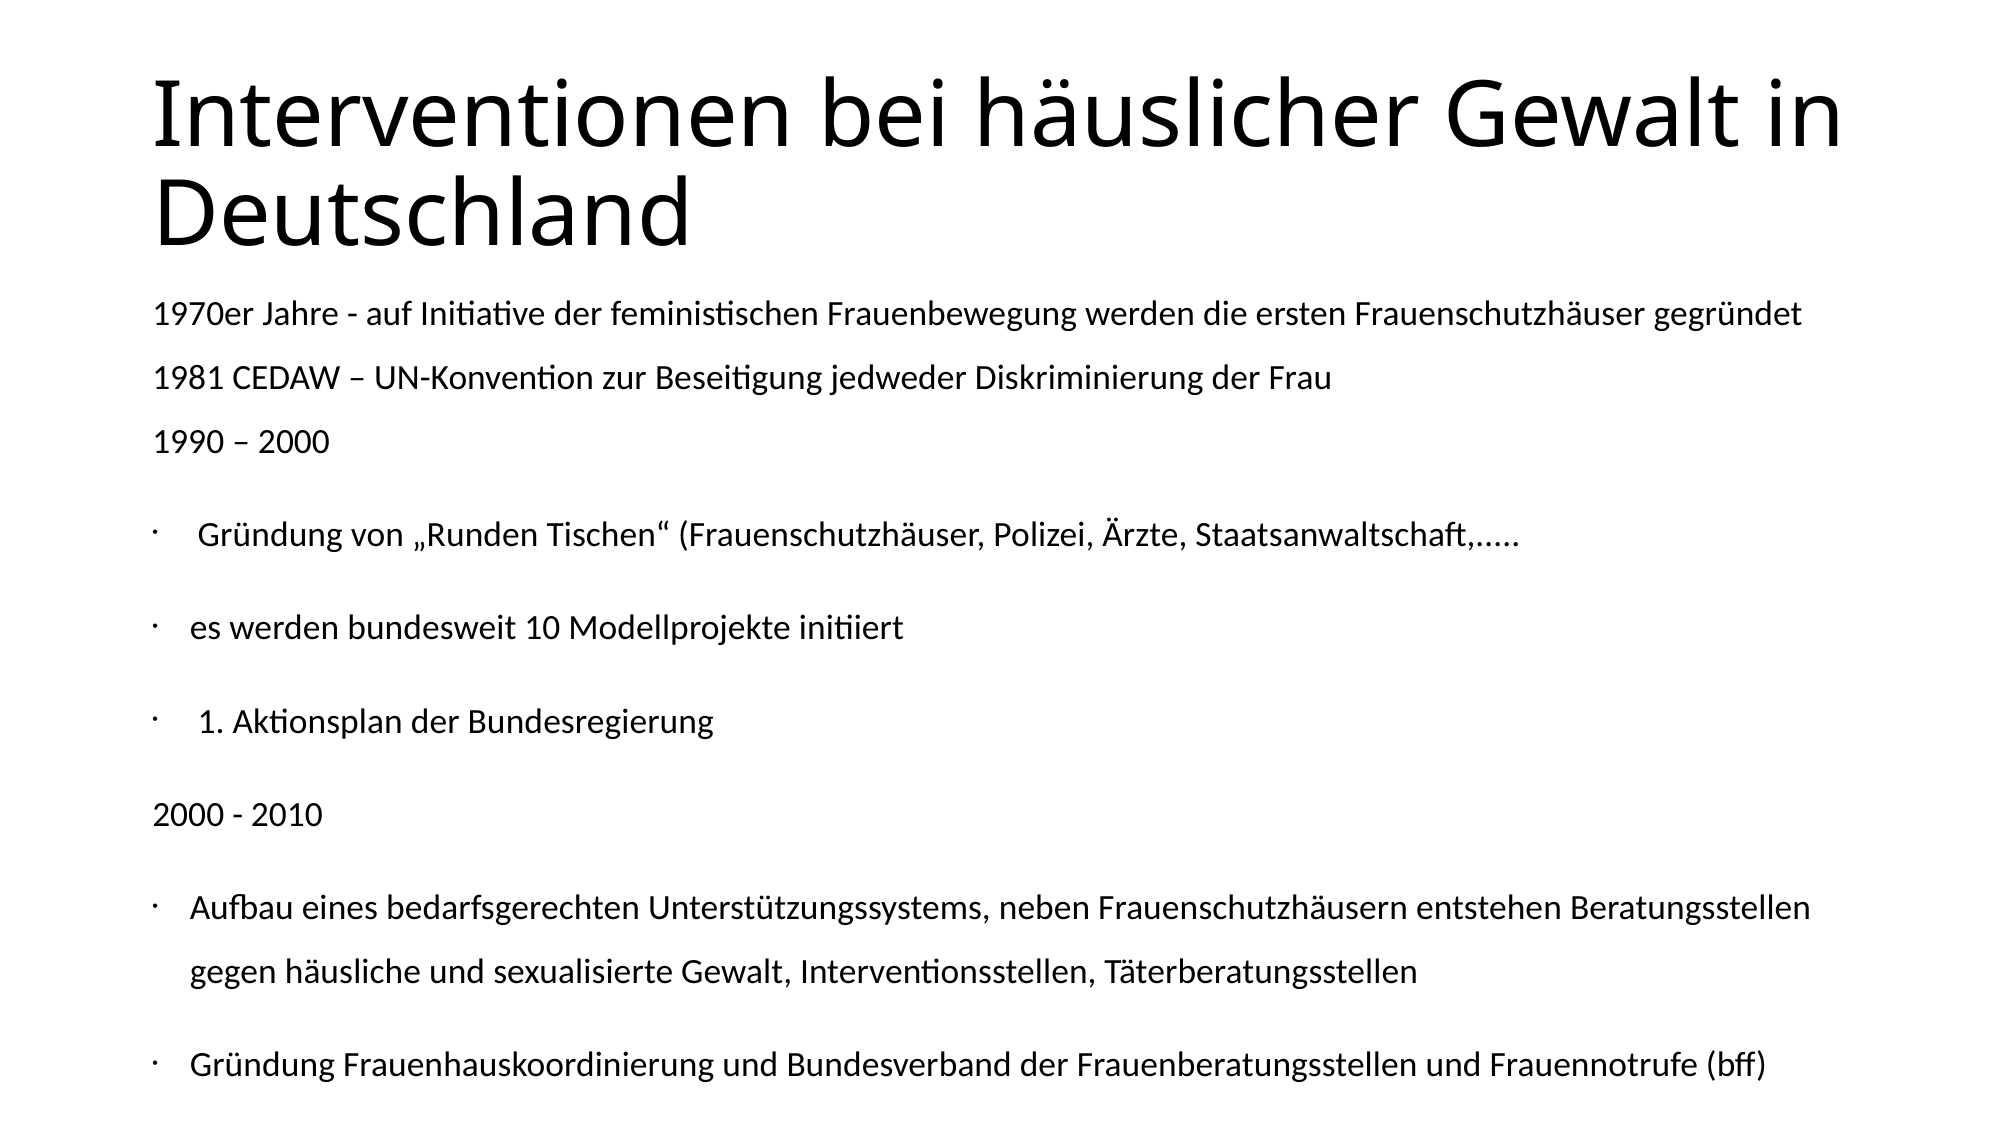

# Interventionen bei häuslicher Gewalt in Deutschland
1970er Jahre - auf Initiative der feministischen Frauenbewegung werden die ersten Frauenschutzhäuser gegründet
1981 CEDAW – UN-Konvention zur Beseitigung jedweder Diskriminierung der Frau
1990 – 2000
 Gründung von „Runden Tischen“ (Frauenschutzhäuser, Polizei, Ärzte, Staatsanwaltschaft,.....
es werden bundesweit 10 Modellprojekte initiiert
 1. Aktionsplan der Bundesregierung
2000 - 2010
Aufbau eines bedarfsgerechten Unterstützungssystems, neben Frauenschutzhäusern entstehen Beratungsstellen gegen häusliche und sexualisierte Gewalt, Interventionsstellen, Täterberatungsstellen
Gründung Frauenhauskoordinierung und Bundesverband der Frauenberatungsstellen und Frauennotrufe (bff)
Gewaltschutzgesetz „Wer schlägt muss gehen“ (2002)
Gesetz zur Ächtung von Gewalt in der Erziehung
Studie „Lebenssituation, Sicherheit und Gesundheit von Frauen in Deutschland“, hrsg. vom BFSFJ (2004)